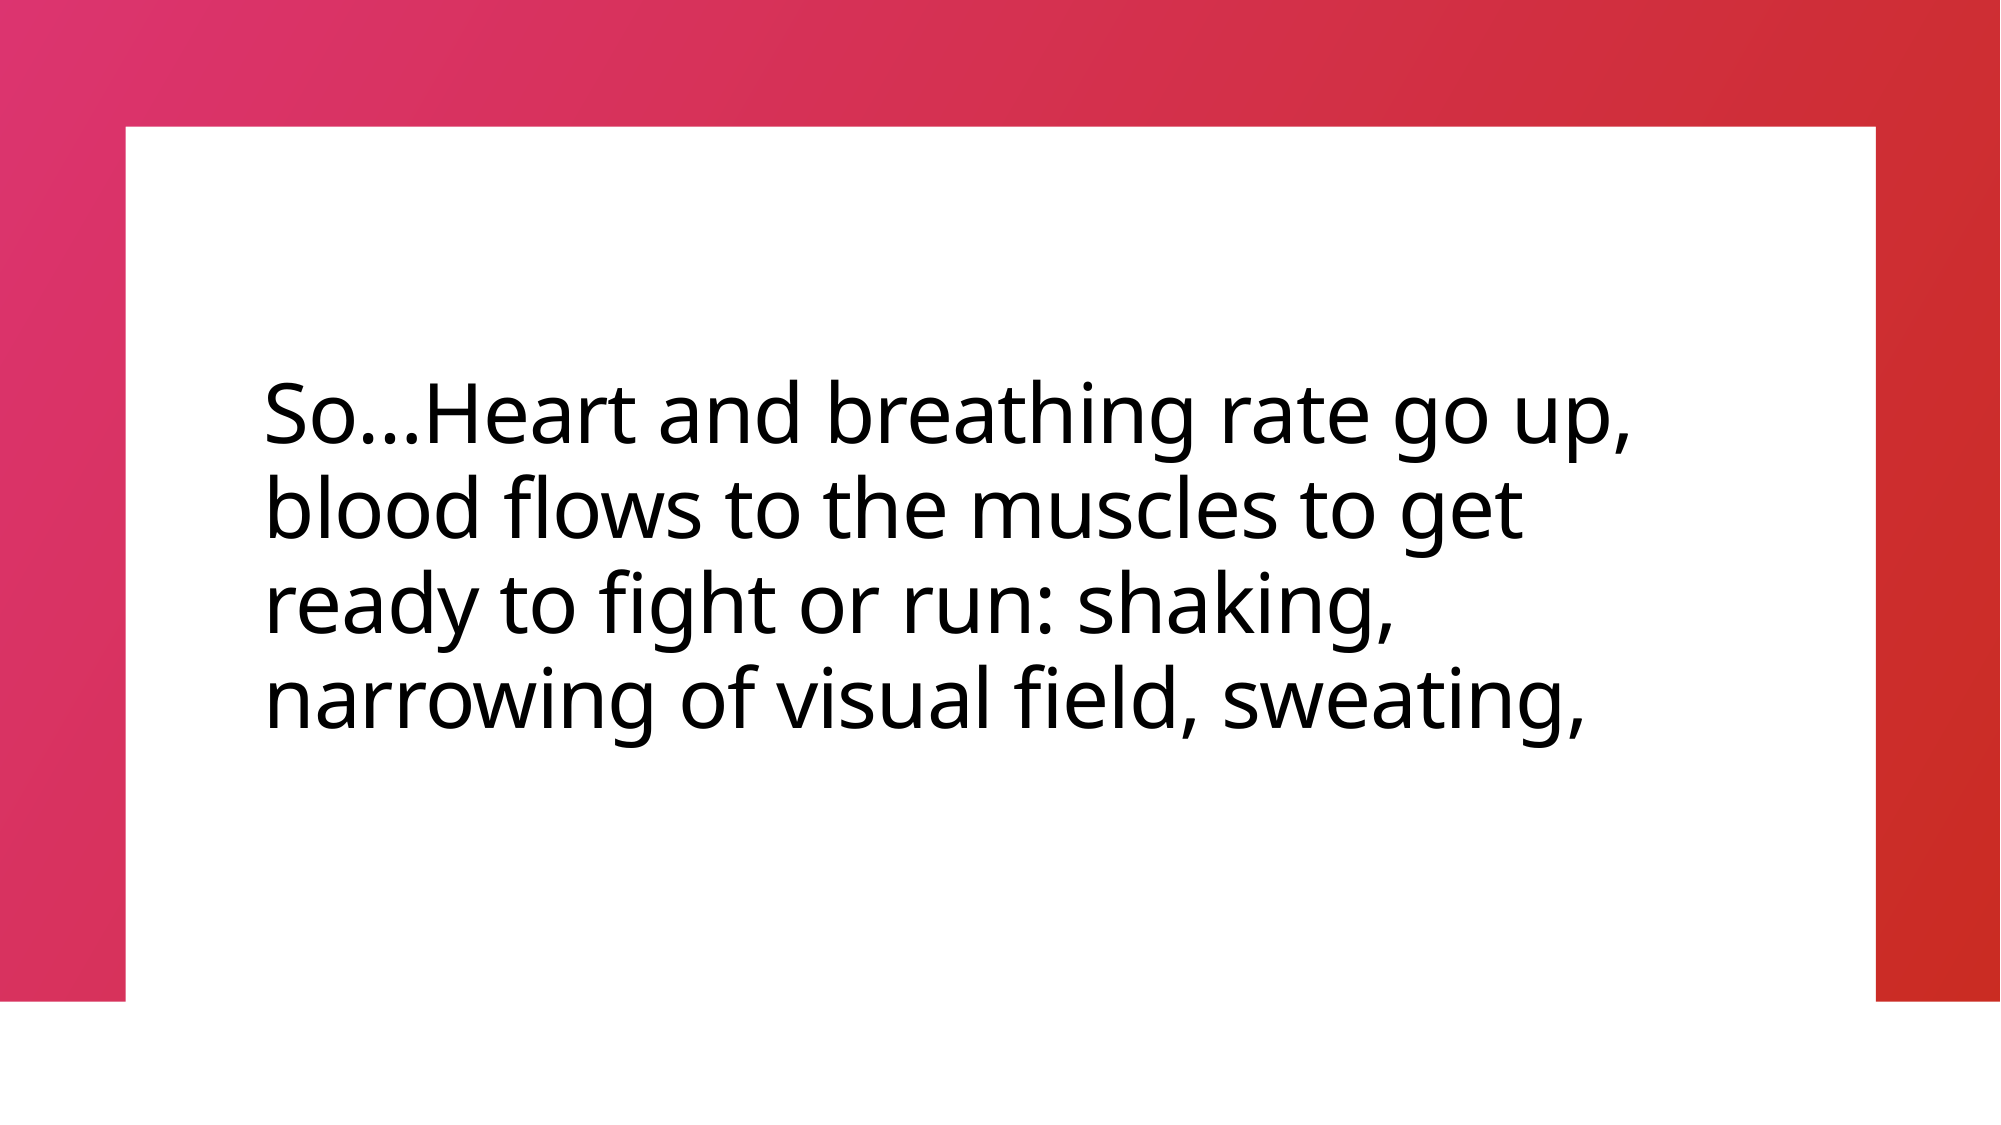

# So…Heart and breathing rate go up, blood flows to the muscles to get ready to fight or run: shaking, narrowing of visual field, sweating,